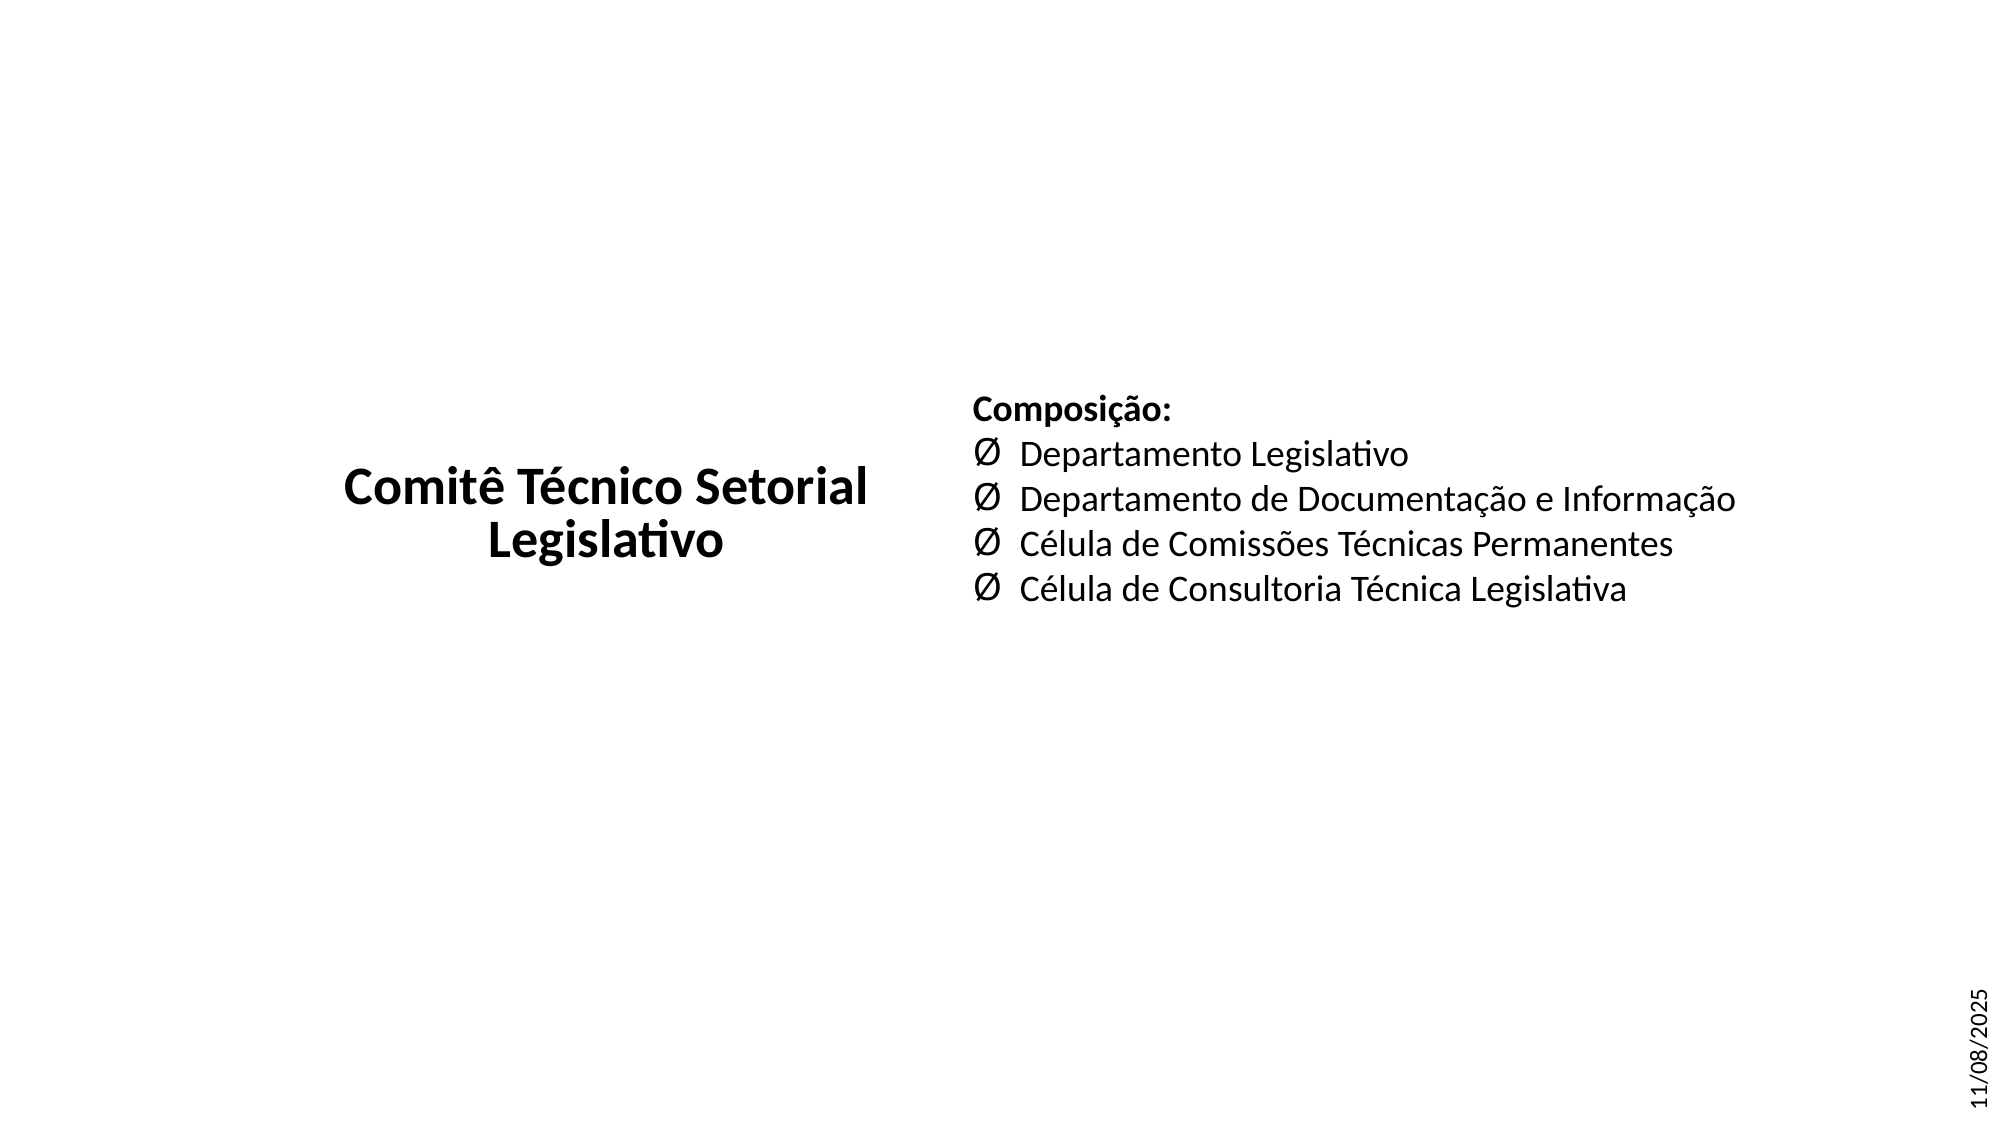

Composição:
Departamento Legislativo
Departamento de Documentação e Informação
Célula de Comissões Técnicas Permanentes
Célula de Consultoria Técnica Legislativa
# Comitê Técnico Setorial Legislativo
11/08/2025